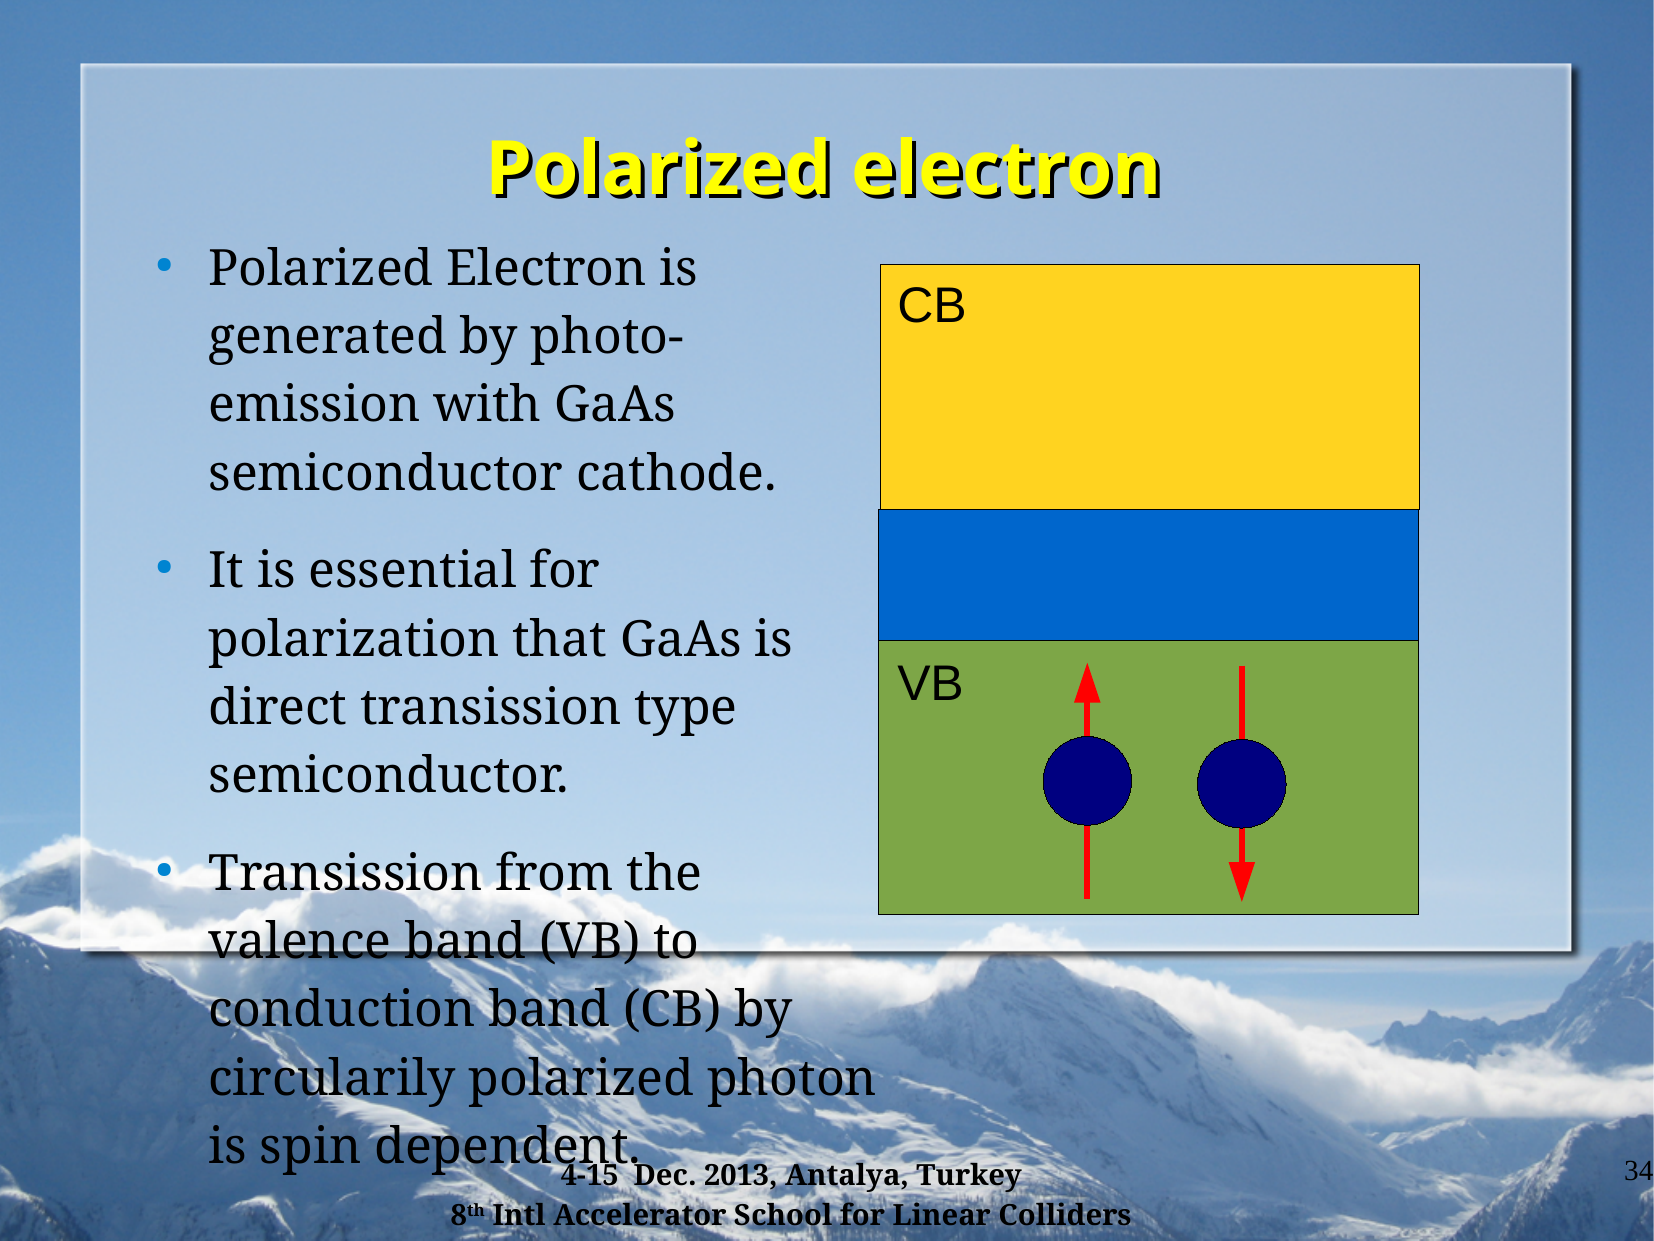

# Polarized electron
Polarized Electron is generated by photo-emission with GaAs semiconductor cathode.
It is essential for polarization that GaAs is direct transission type semiconductor.
Transission from the valence band (VB) to conduction band (CB) by circularily polarized photon is spin dependent.
CB
VB
34